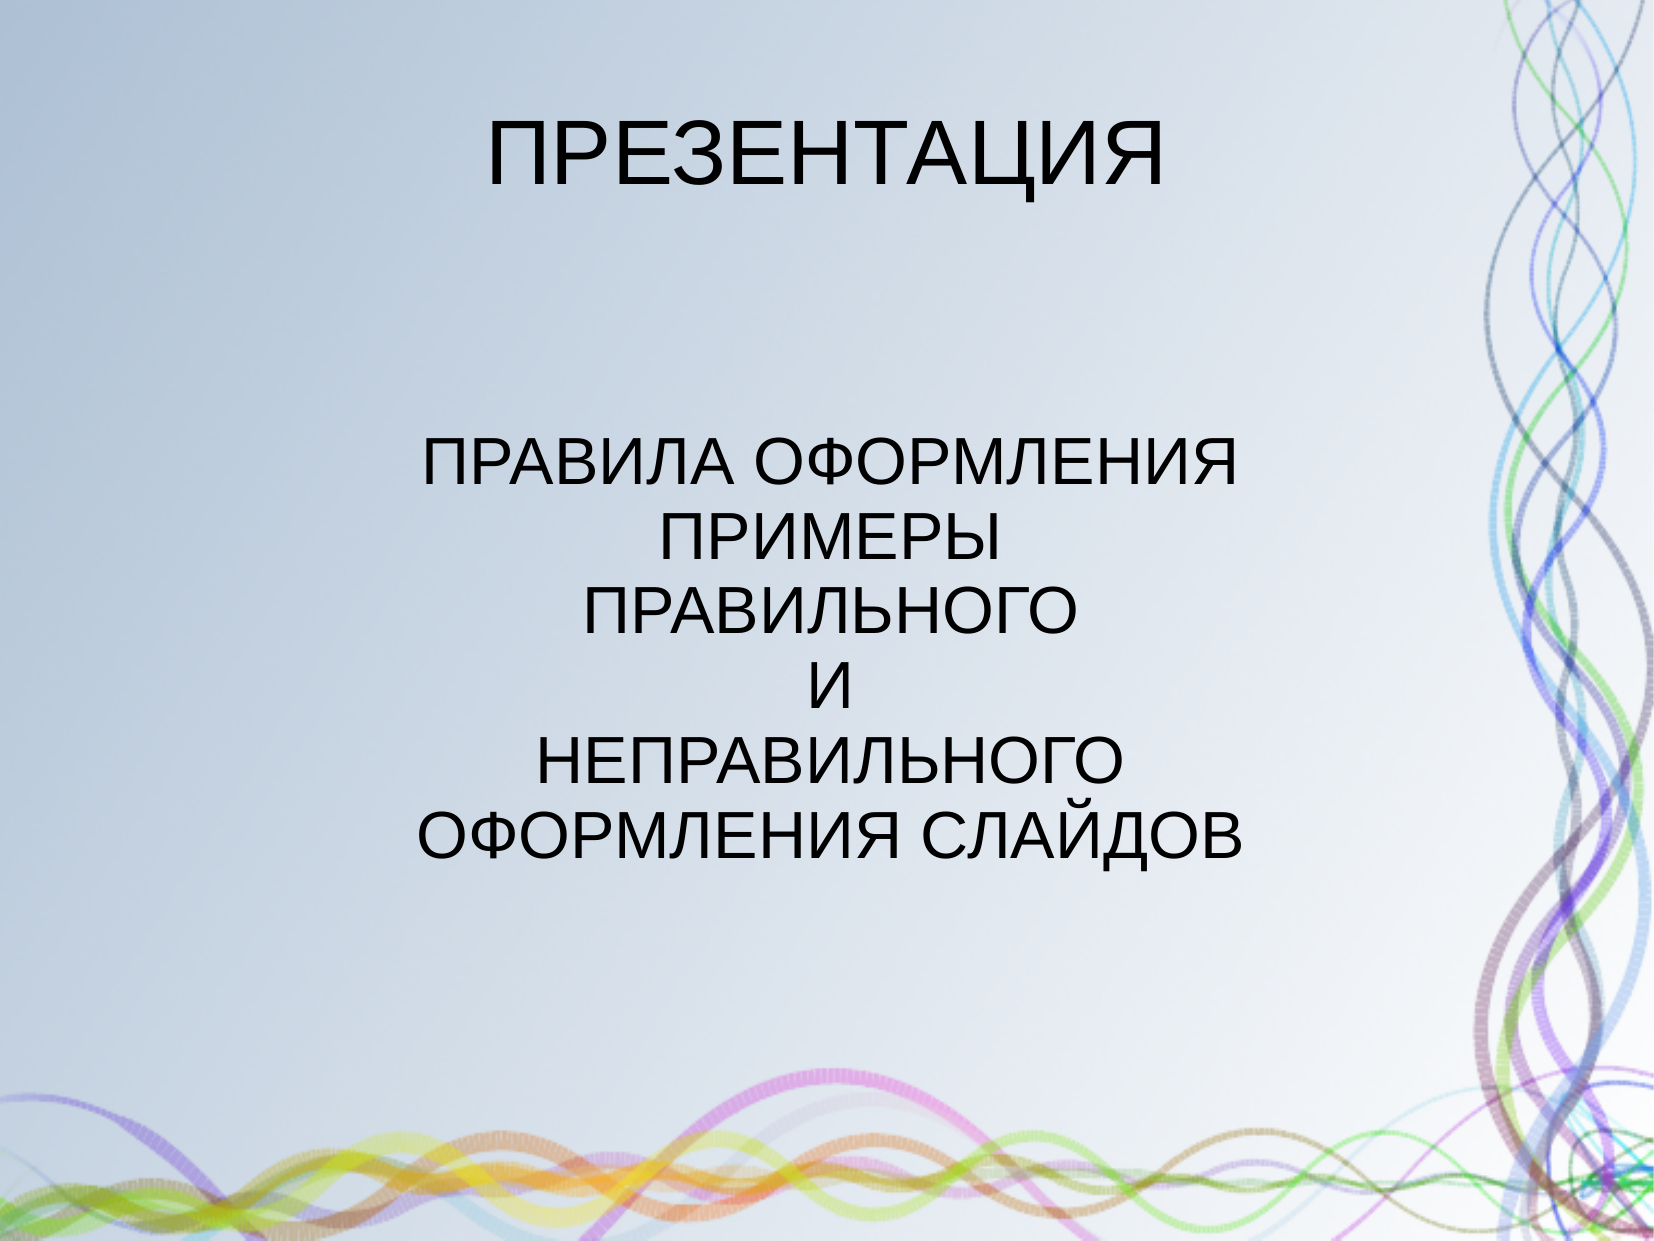

# ПРЕЗЕНТАЦИЯ
ПРАВИЛА ОФОРМЛЕНИЯ
ПРИМЕРЫ
ПРАВИЛЬНОГО
И
НЕПРАВИЛЬНОГО
ОФОРМЛЕНИЯ СЛАЙДОВ